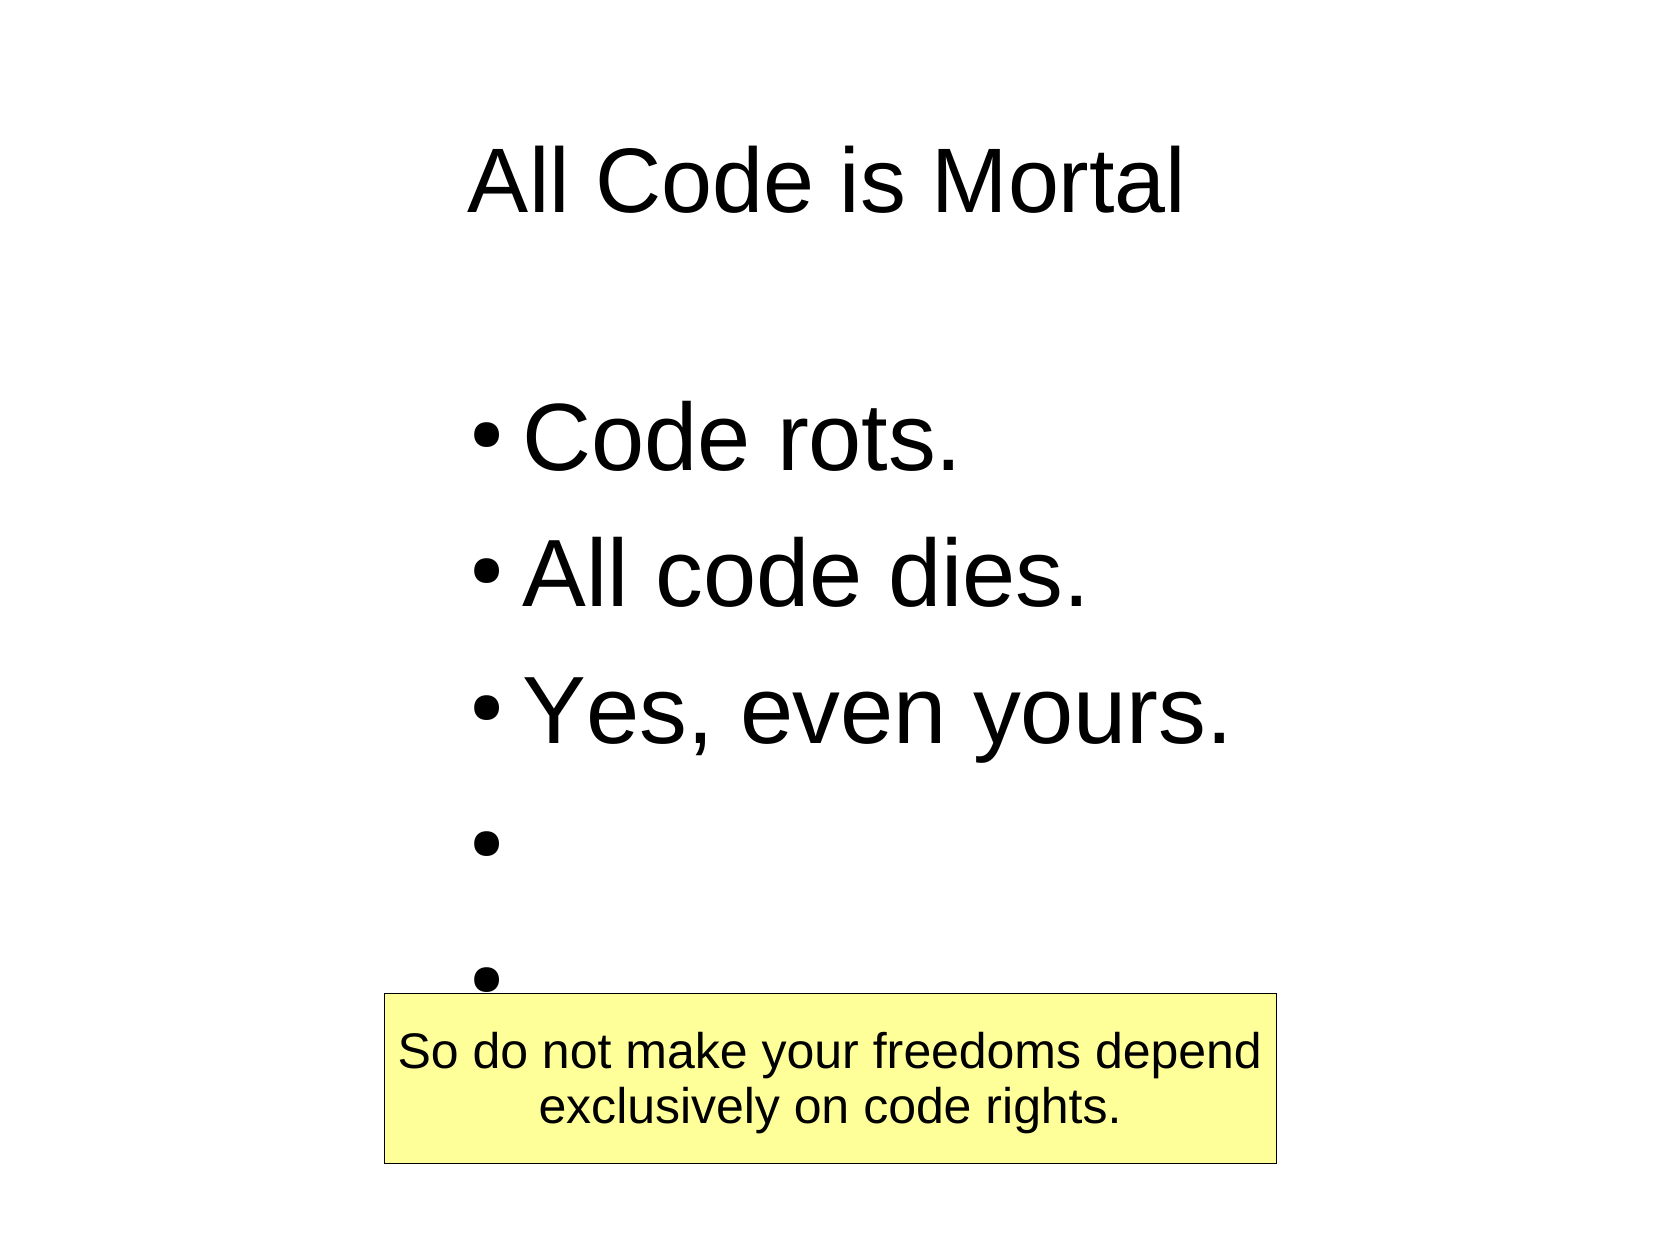

# All Code is Mortal
Code rots.
All code dies.
Yes, even yours.
So do not make your freedoms depend exclusively on code rights.